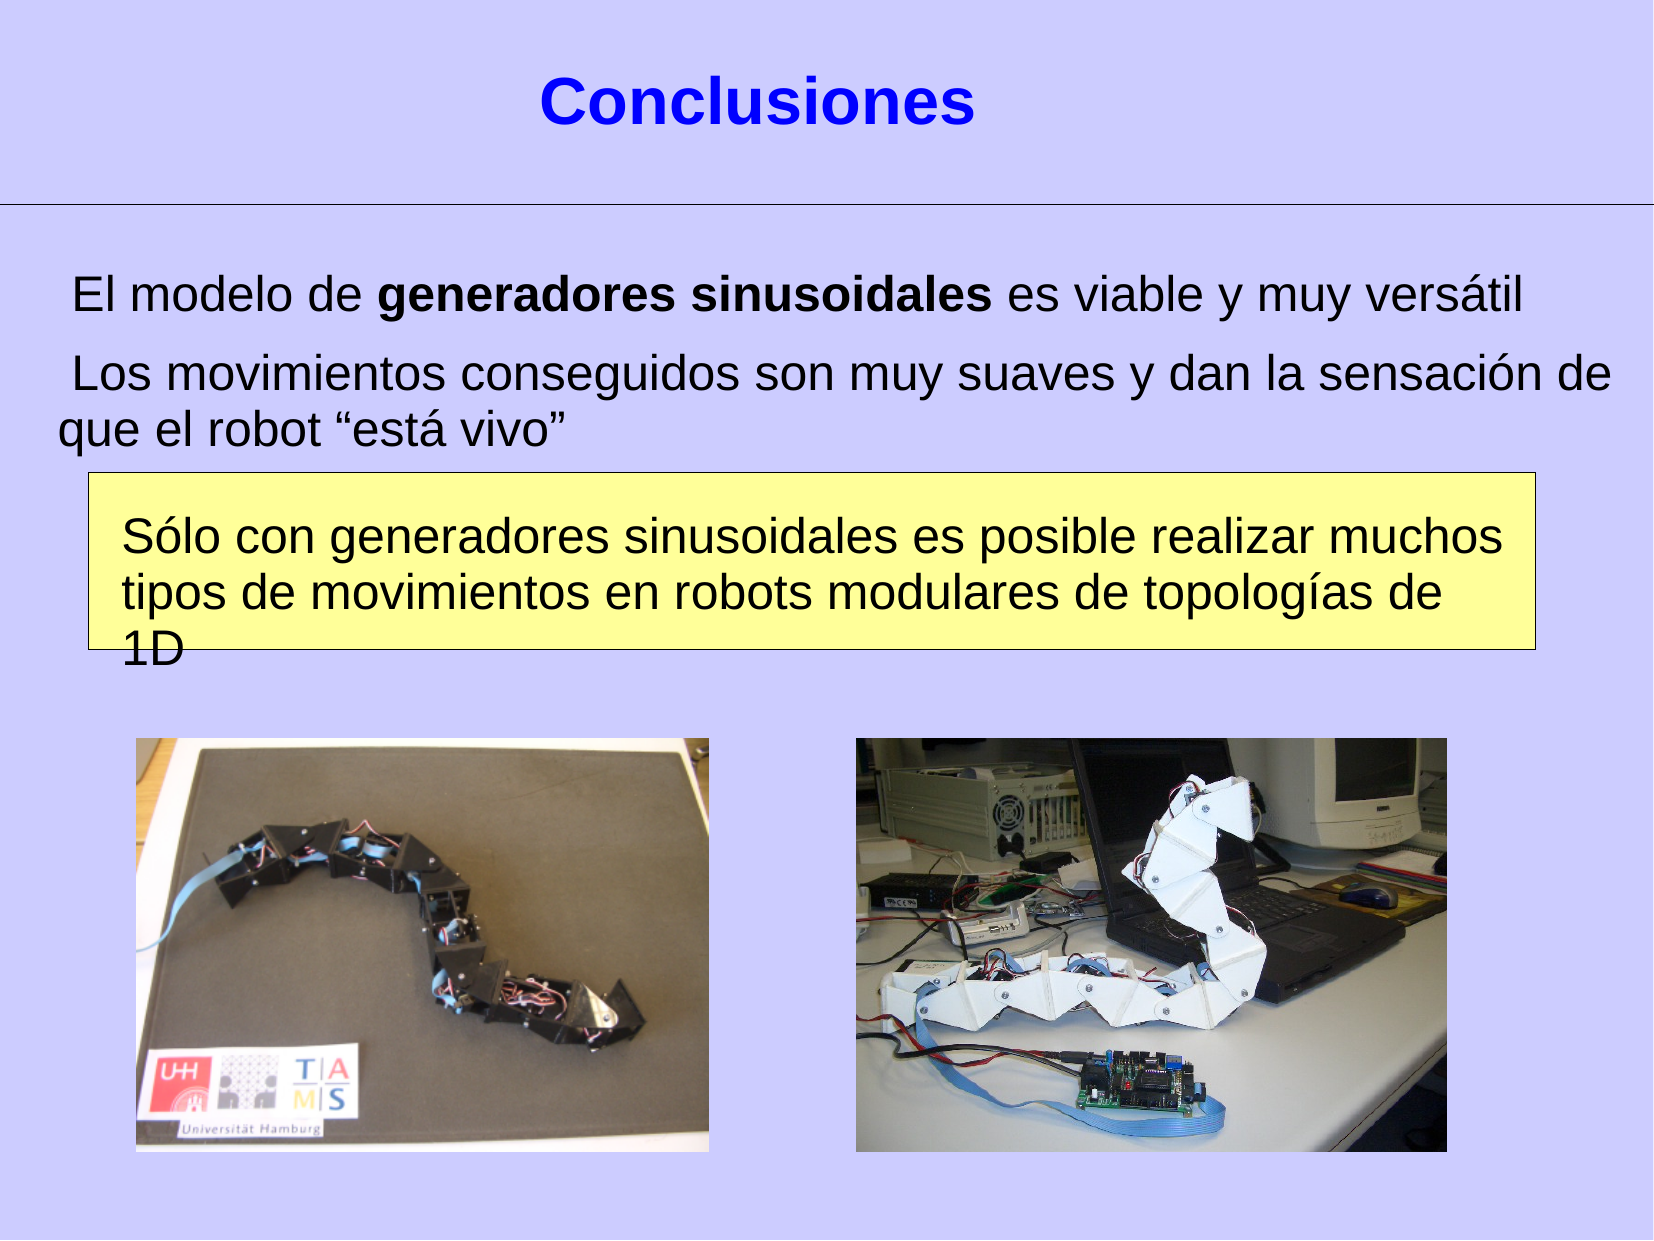

# Conclusiones
 El modelo de generadores sinusoidales es viable y muy versátil
 Los movimientos conseguidos son muy suaves y dan la sensación de que el robot “está vivo”
Sólo con generadores sinusoidales es posible realizar muchos tipos de movimientos en robots modulares de topologías de 1D